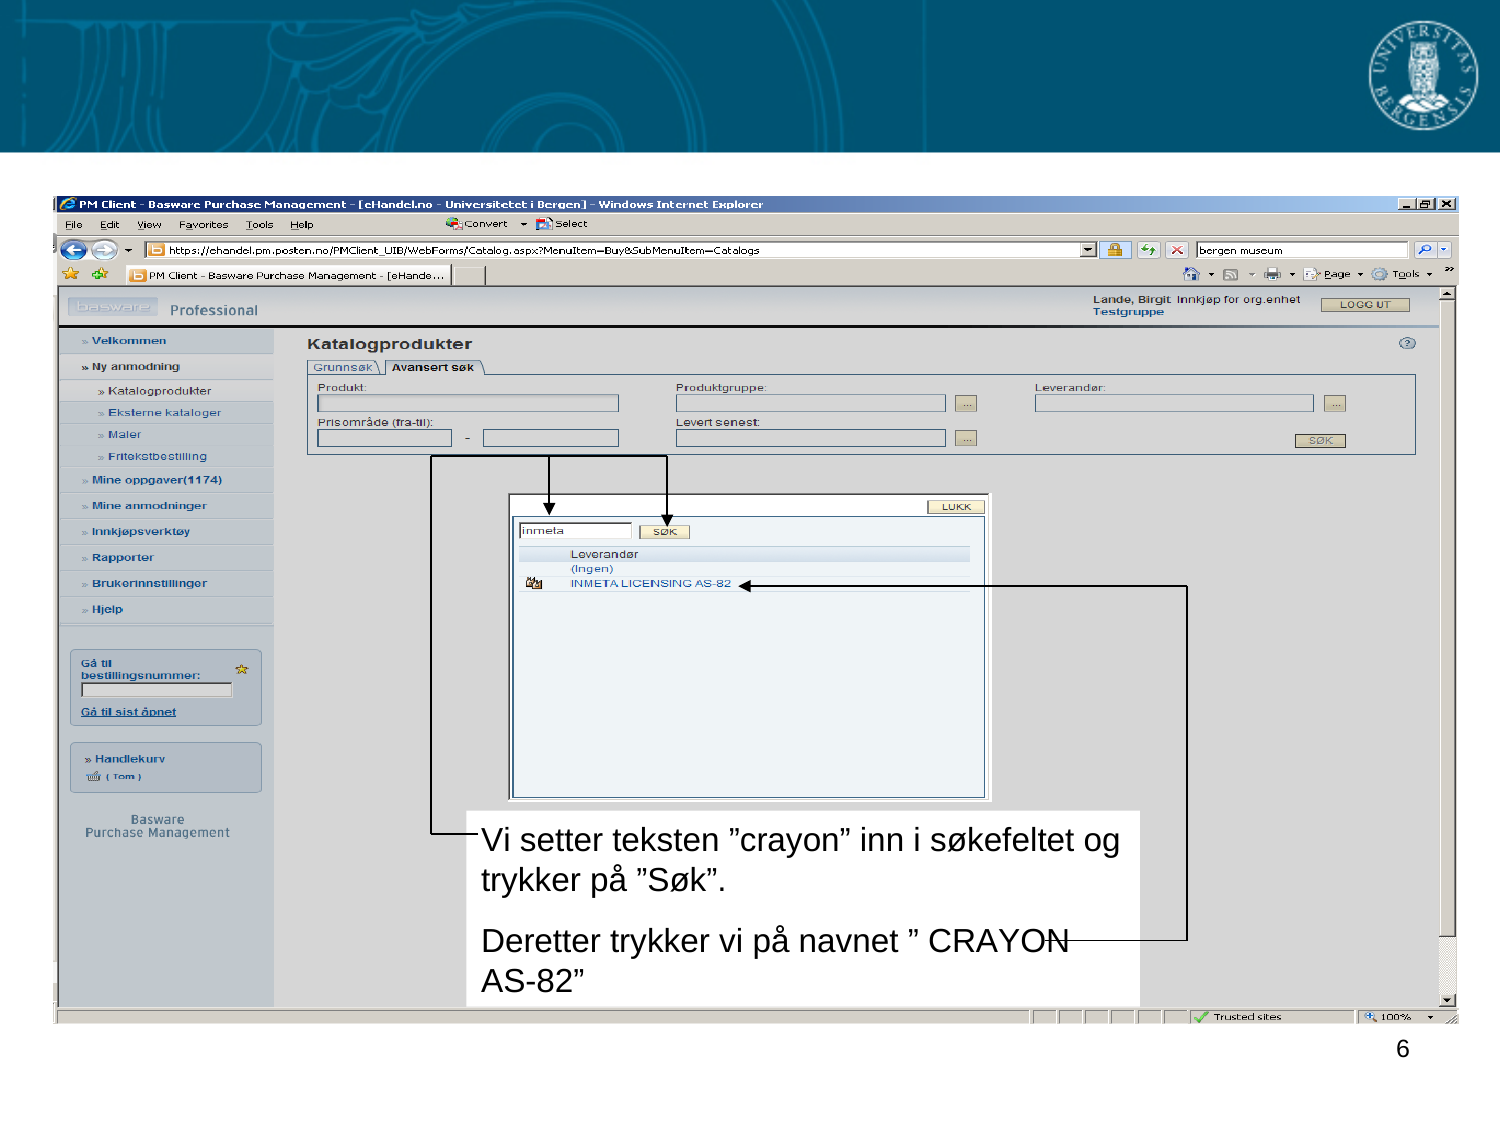

Vi setter teksten ”crayon” inn i søkefeltet og trykker på ”Søk”.
Deretter trykker vi på navnet ” CRAYON AS-82”